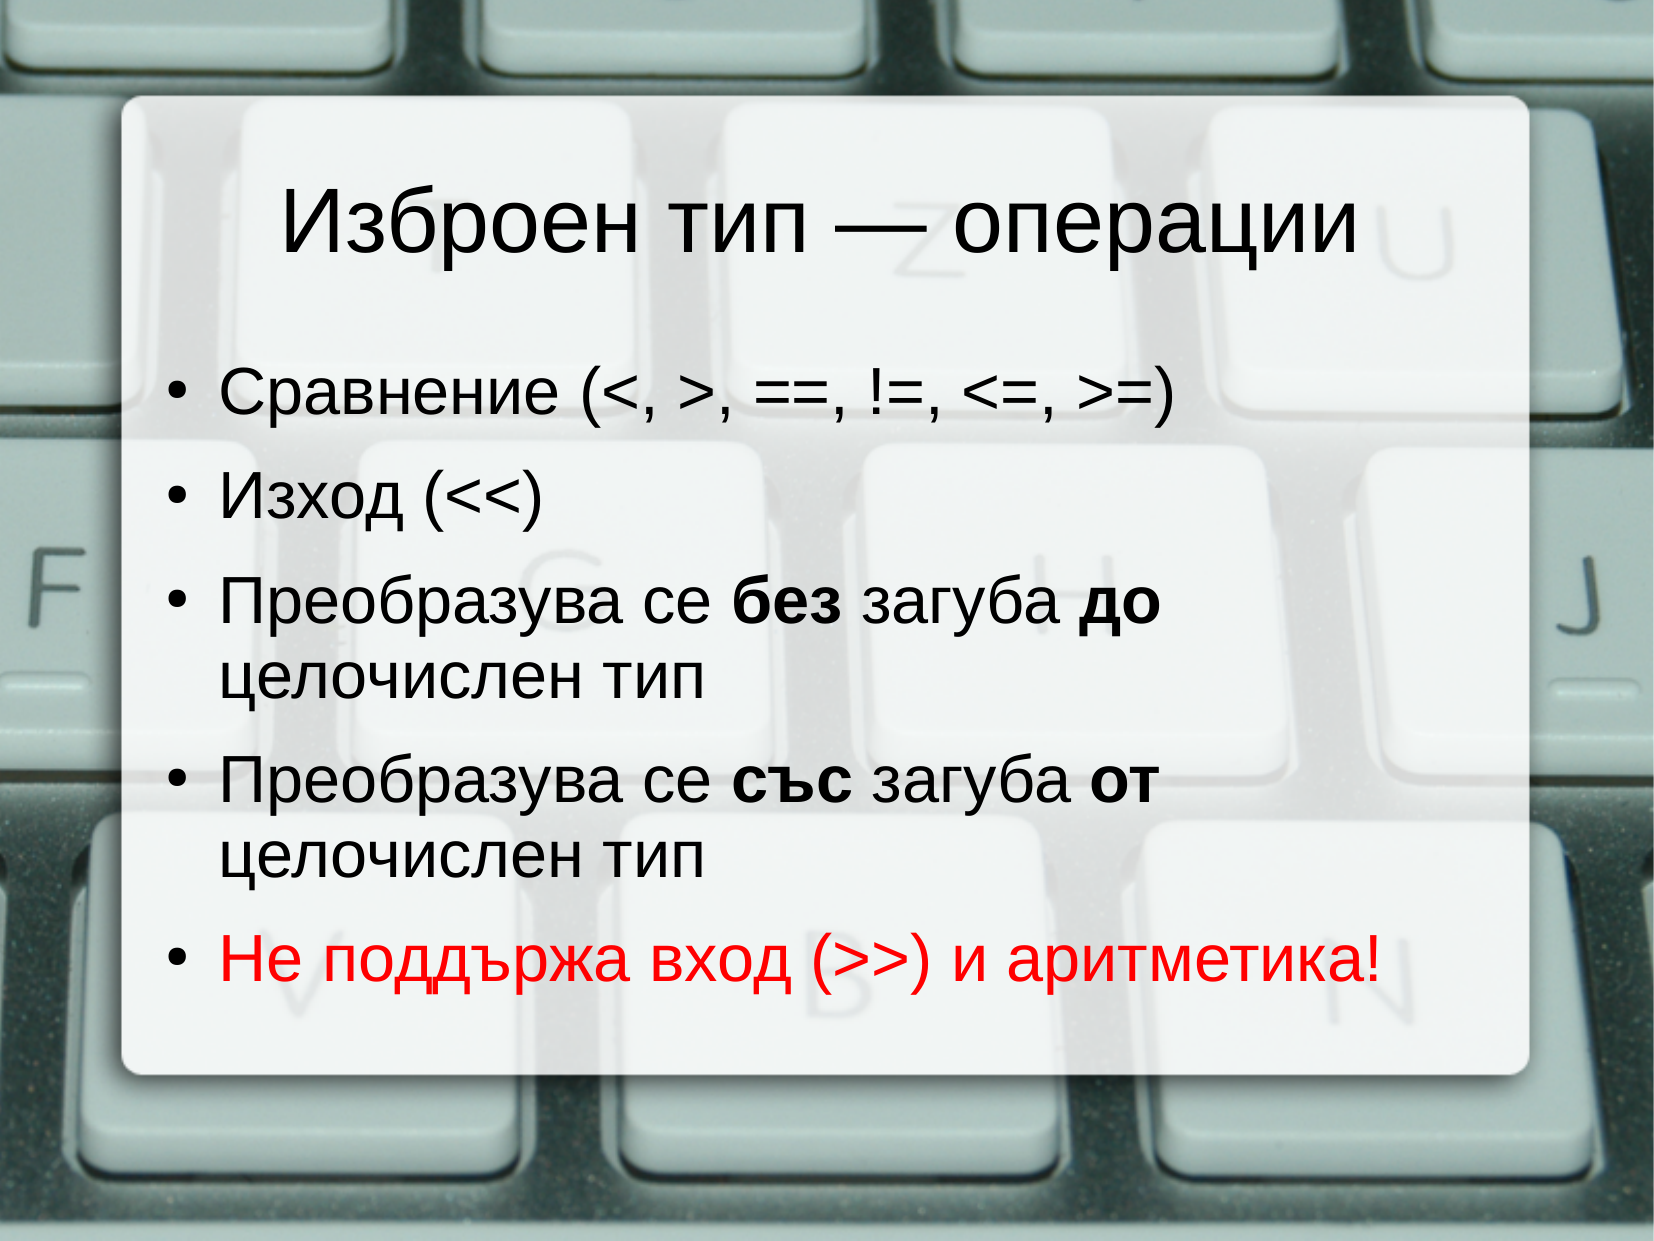

# Изброен тип — операции
Сравнение (<, >, ==, !=, <=, >=)
Изход (<<)
Преобразува се без загуба до целочислен тип
Преобразува се със загуба от целочислен тип
Не поддържа вход (>>) и аритметика!